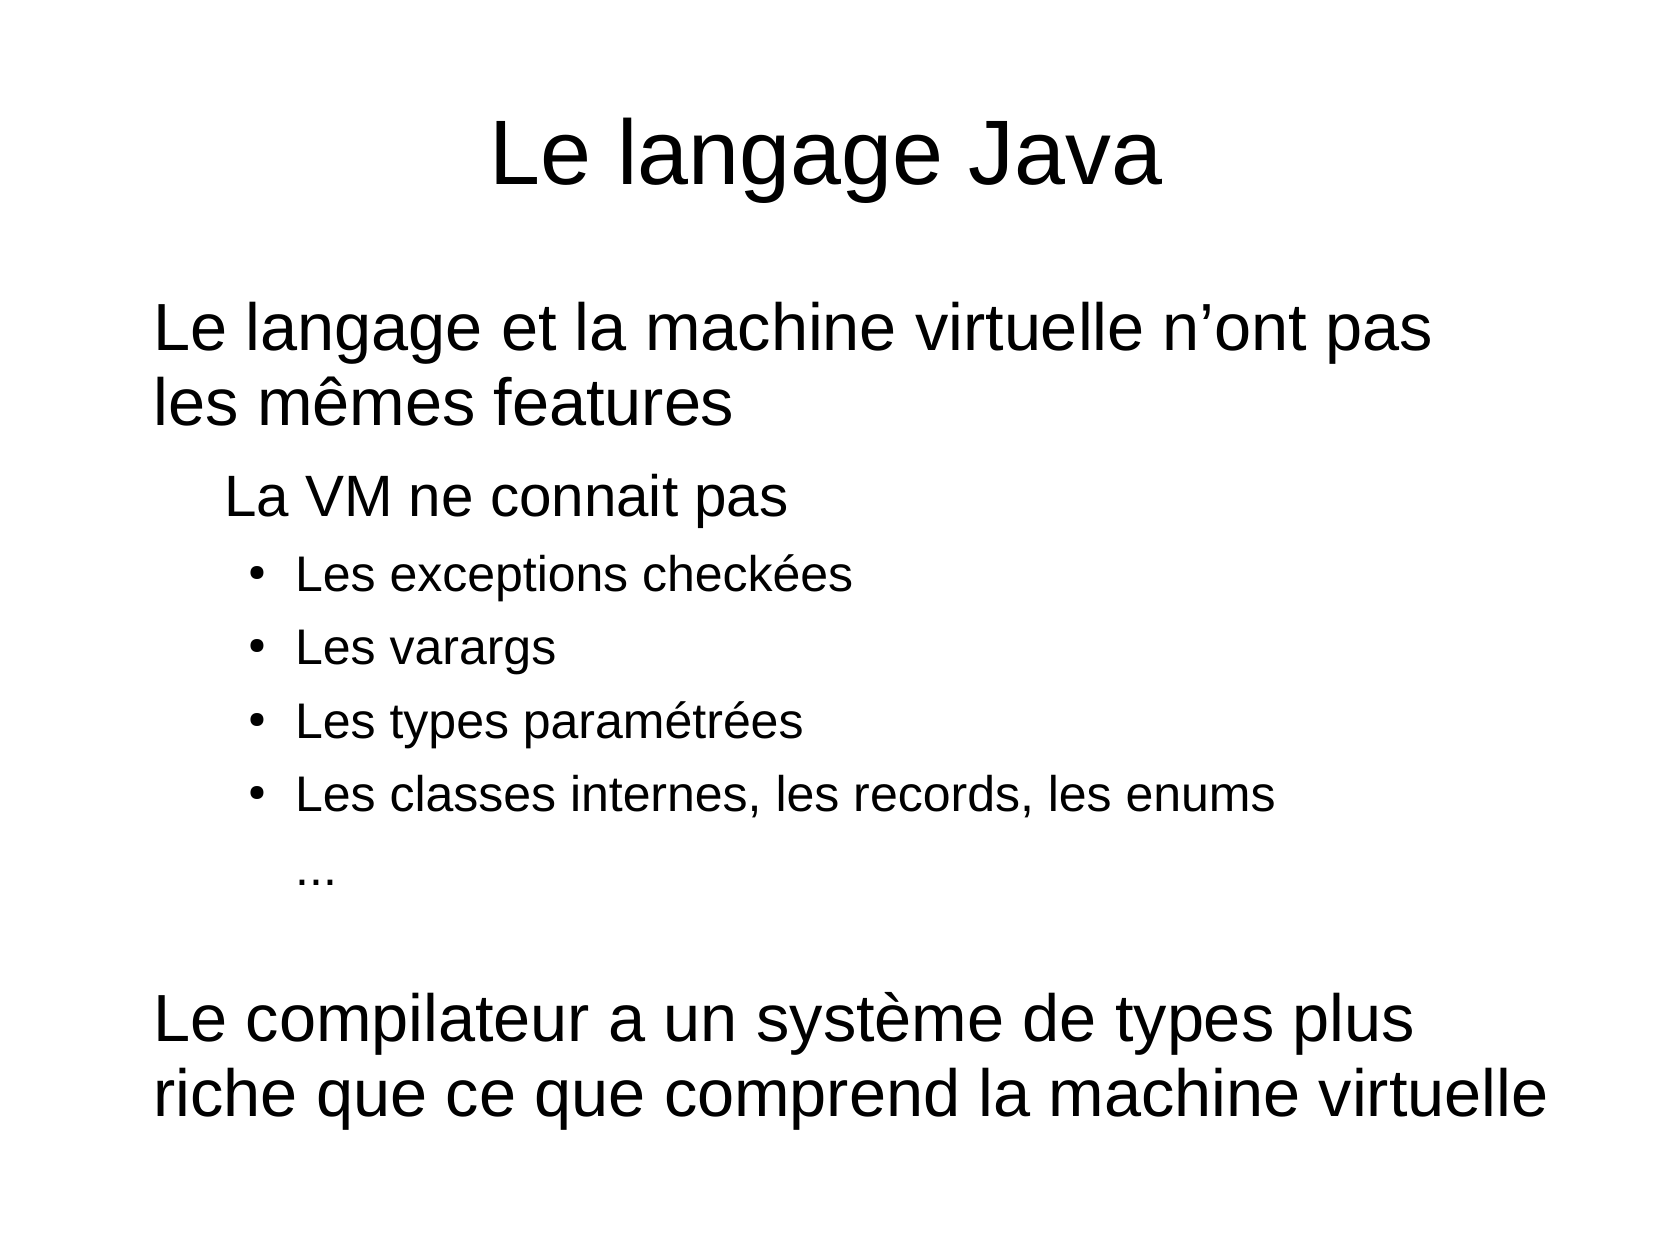

# Le langage Java
Le langage et la machine virtuelle n’ont pas 	les mêmes features
La VM ne connait pas
Les exceptions checkées
Les varargs
Les types paramétrées
Les classes internes, les records, les enums
...
Le compilateur a un système de types plus riche que ce que comprend la machine virtuelle